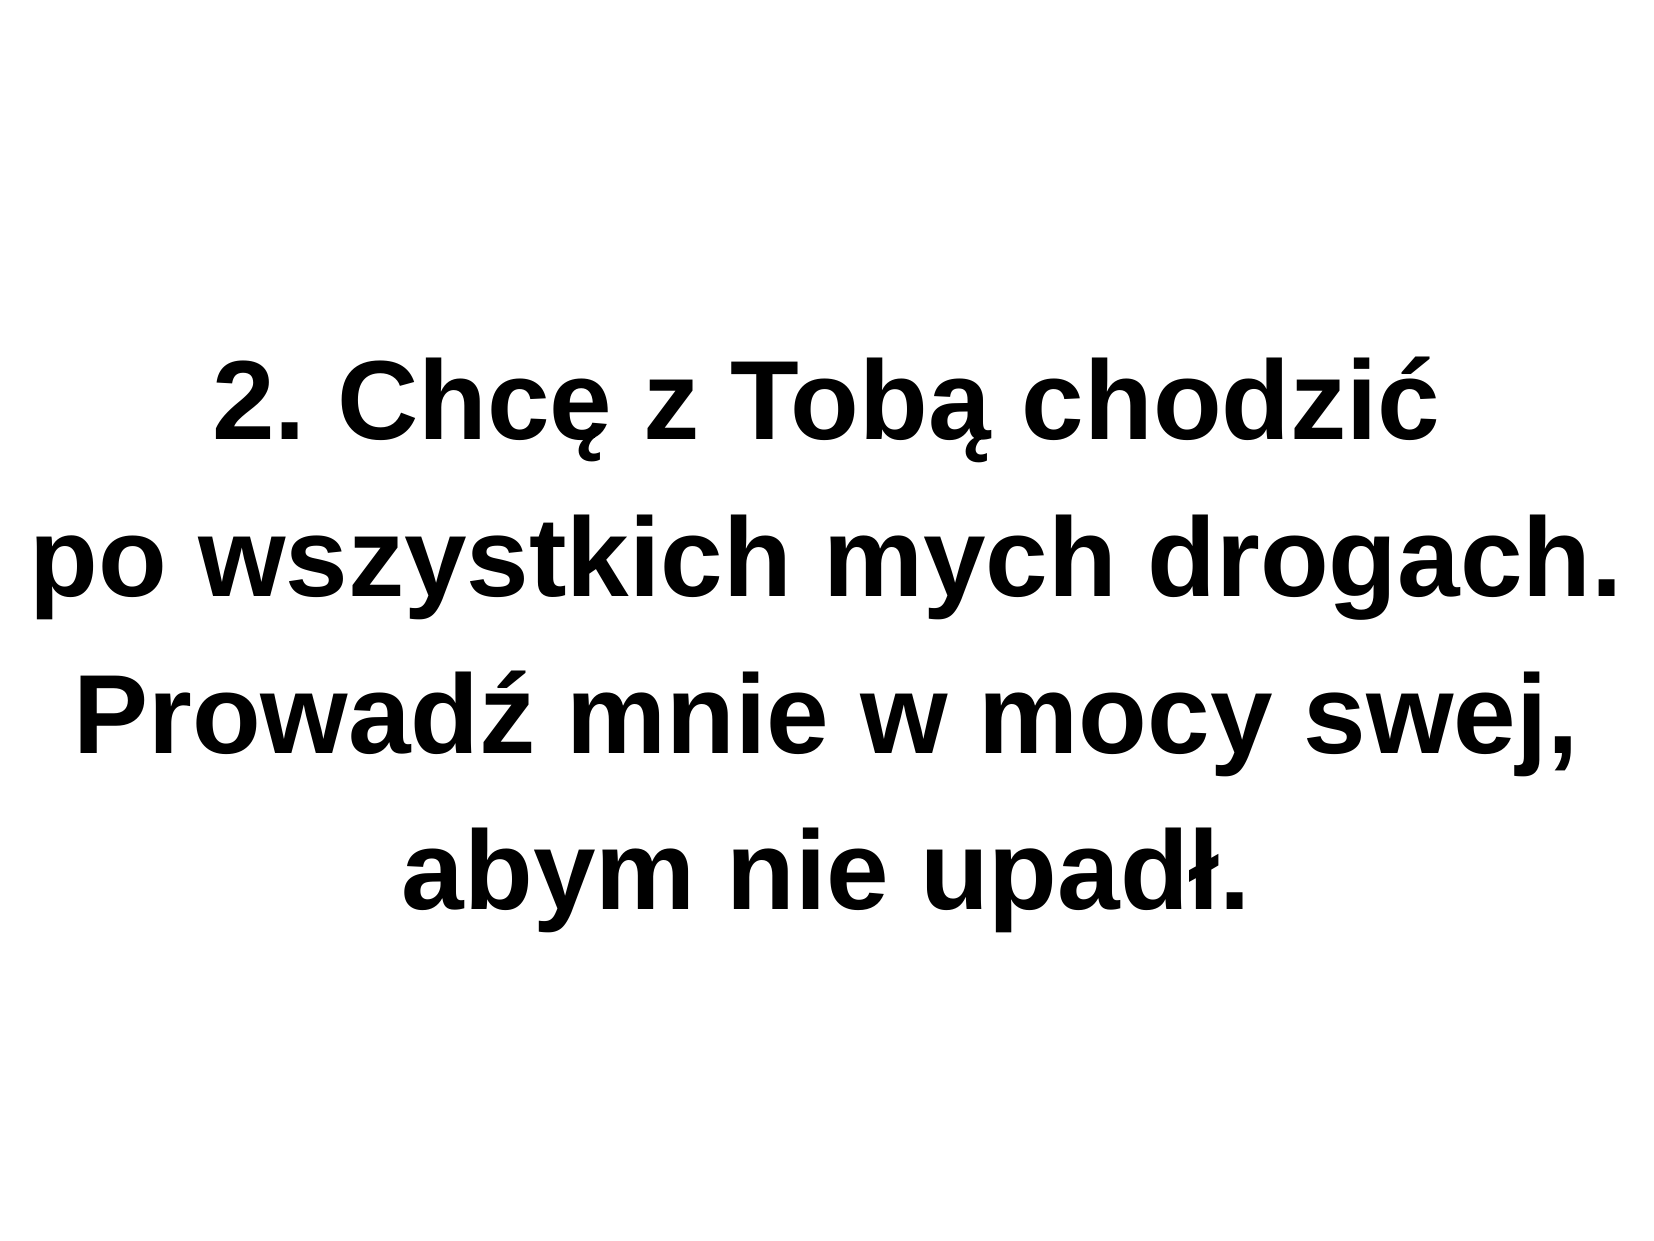

# 2. Chcę z Tobą chodzić
po wszystkich mych drogach.
Prowadź mnie w mocy swej,
abym nie upadł.